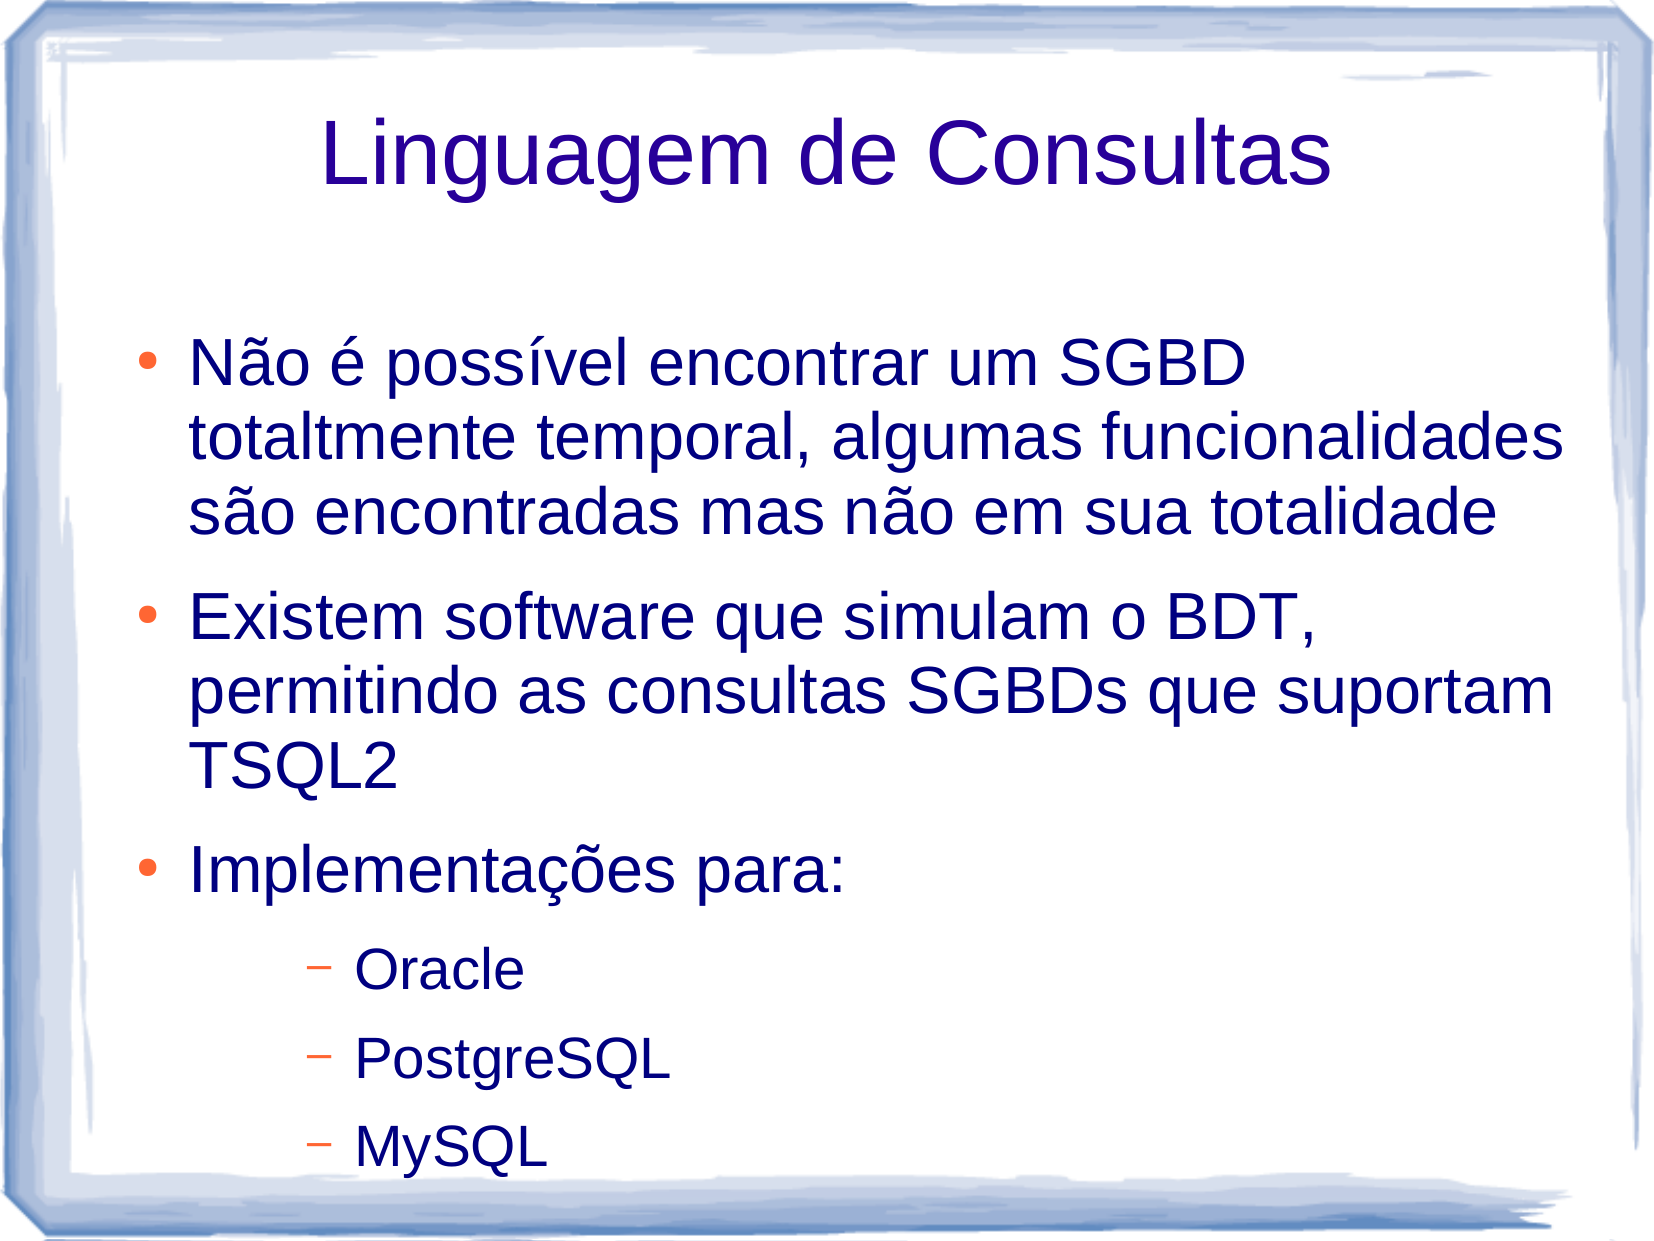

# Linguagem de Consultas
Não é possível encontrar um SGBD totaltmente temporal, algumas funcionalidades são encontradas mas não em sua totalidade
Existem software que simulam o BDT, permitindo as consultas SGBDs que suportam TSQL2
Implementações para:
Oracle
PostgreSQL
MySQL